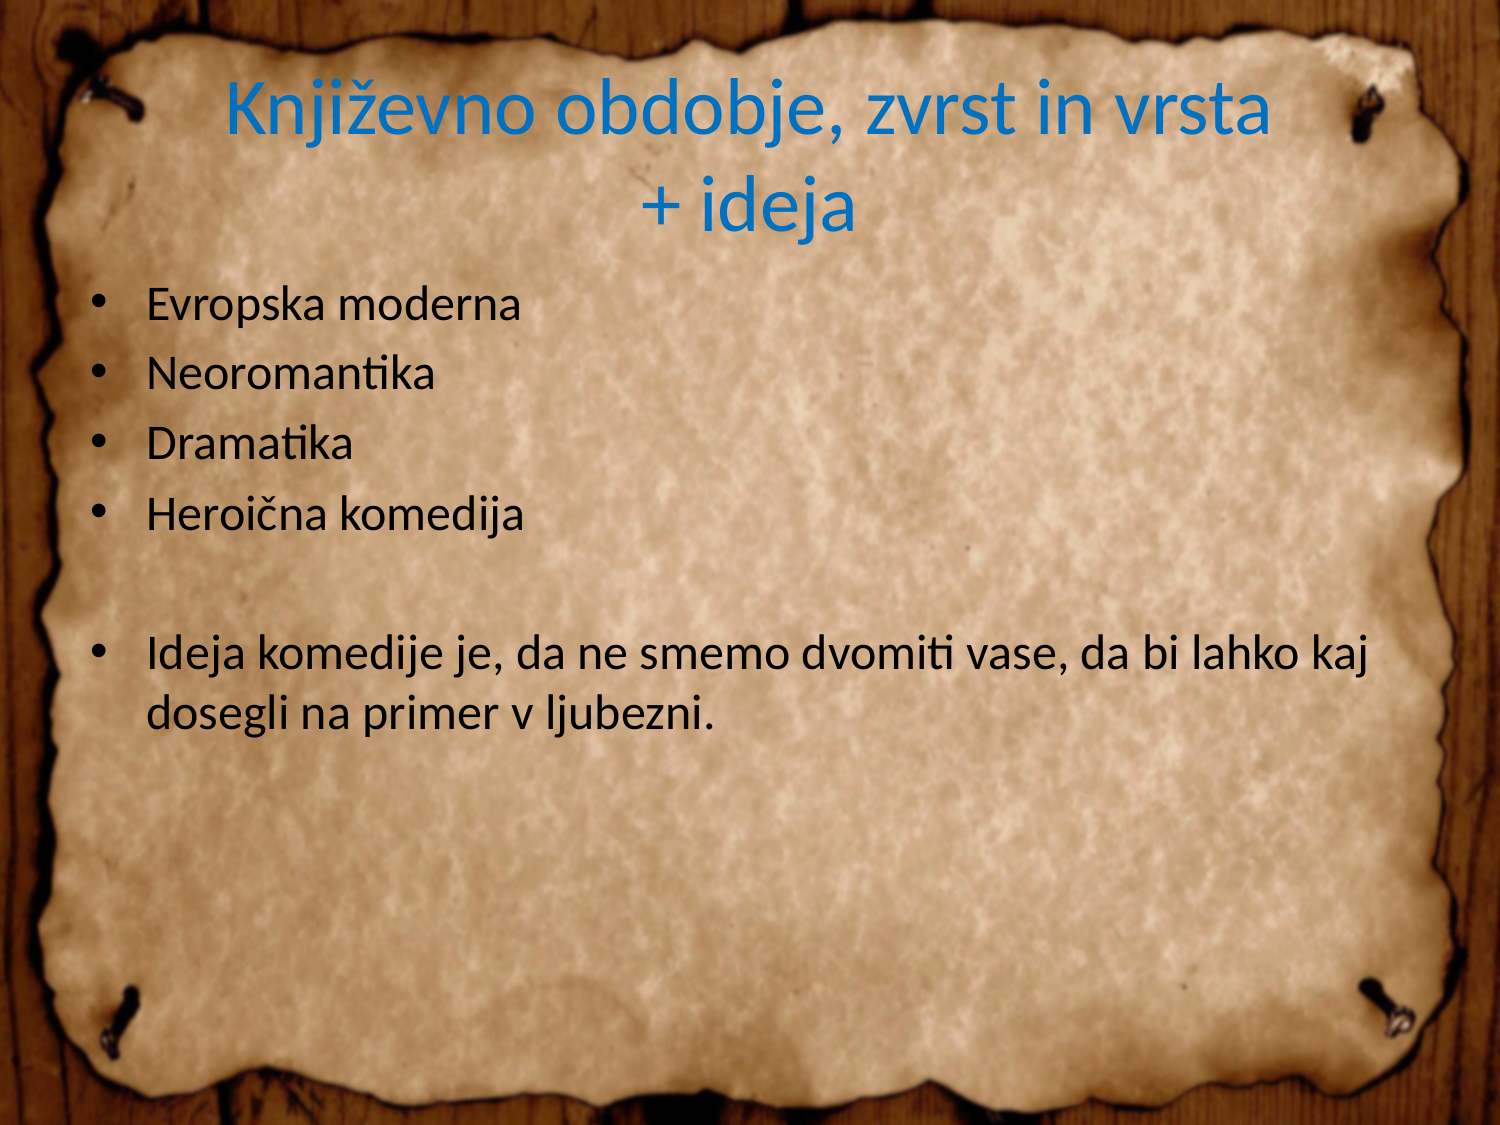

# Književno obdobje, zvrst in vrsta + ideja
Evropska moderna
Neoromantika
Dramatika
Heroična komedija
Ideja komedije je, da ne smemo dvomiti vase, da bi lahko kaj dosegli na primer v ljubezni.